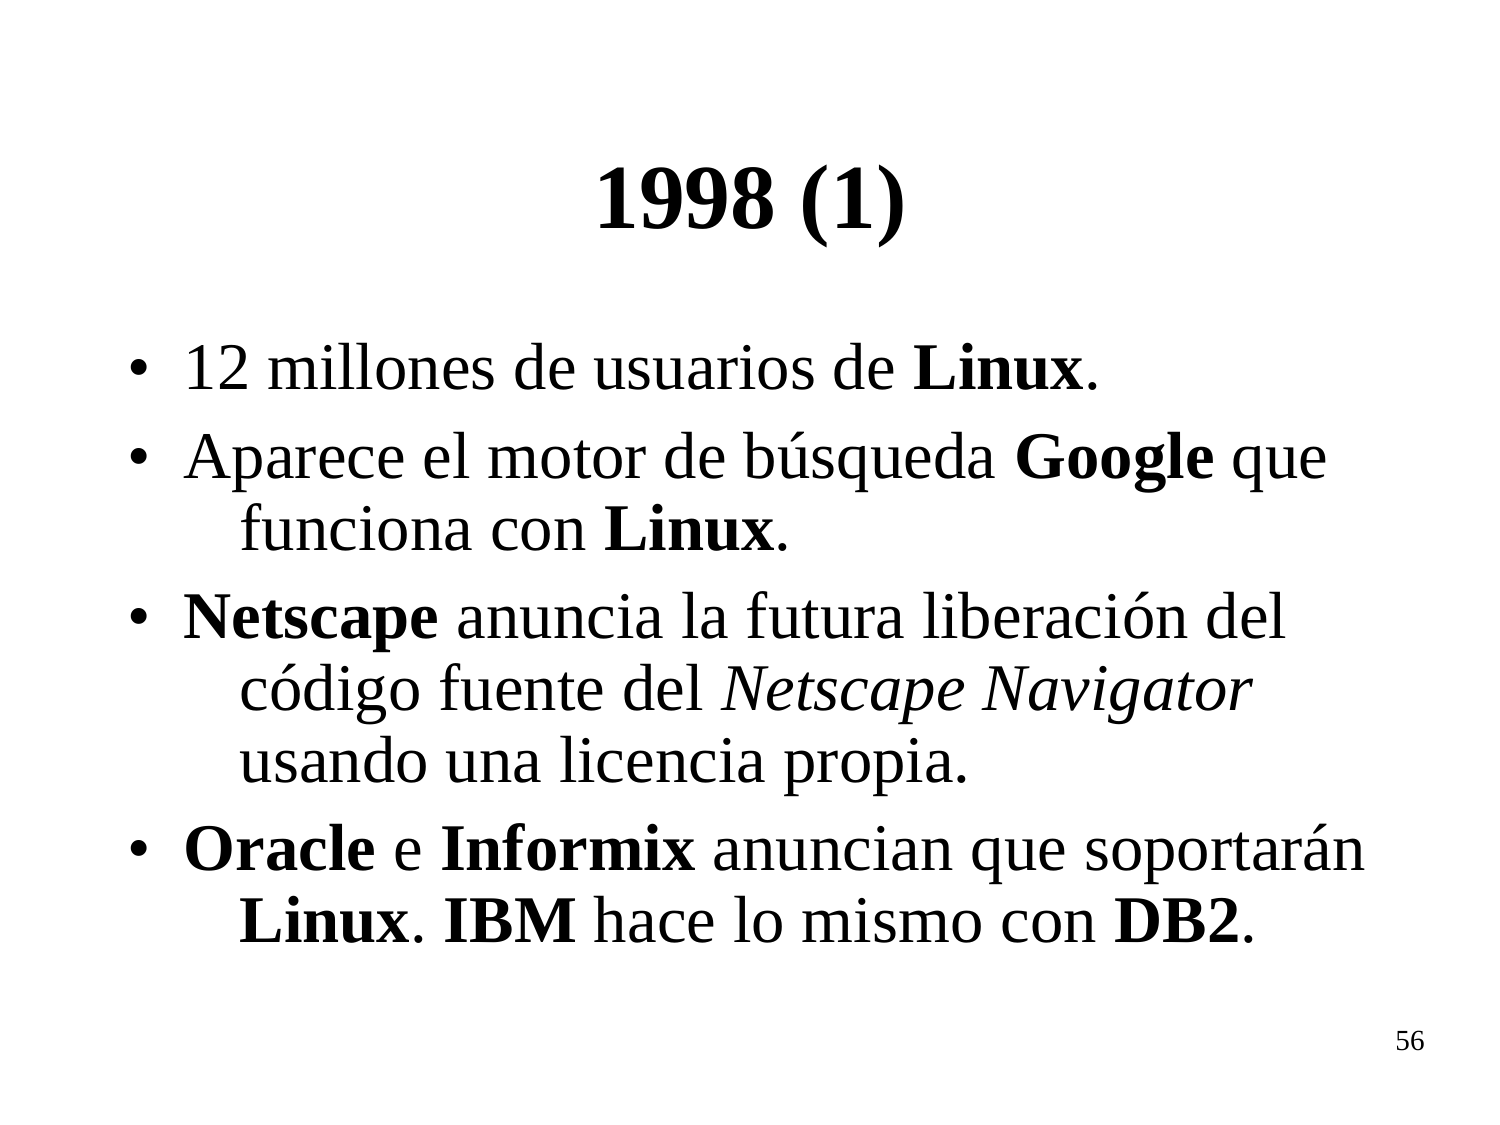

# 1998 (1)
12 millones de usuarios de Linux.
Aparece el motor de búsqueda Google que funciona con Linux.
Netscape anuncia la futura liberación del código fuente del Netscape Navigator usando una licencia propia.
Oracle e Informix anuncian que soportarán Linux. IBM hace lo mismo con DB2.
56